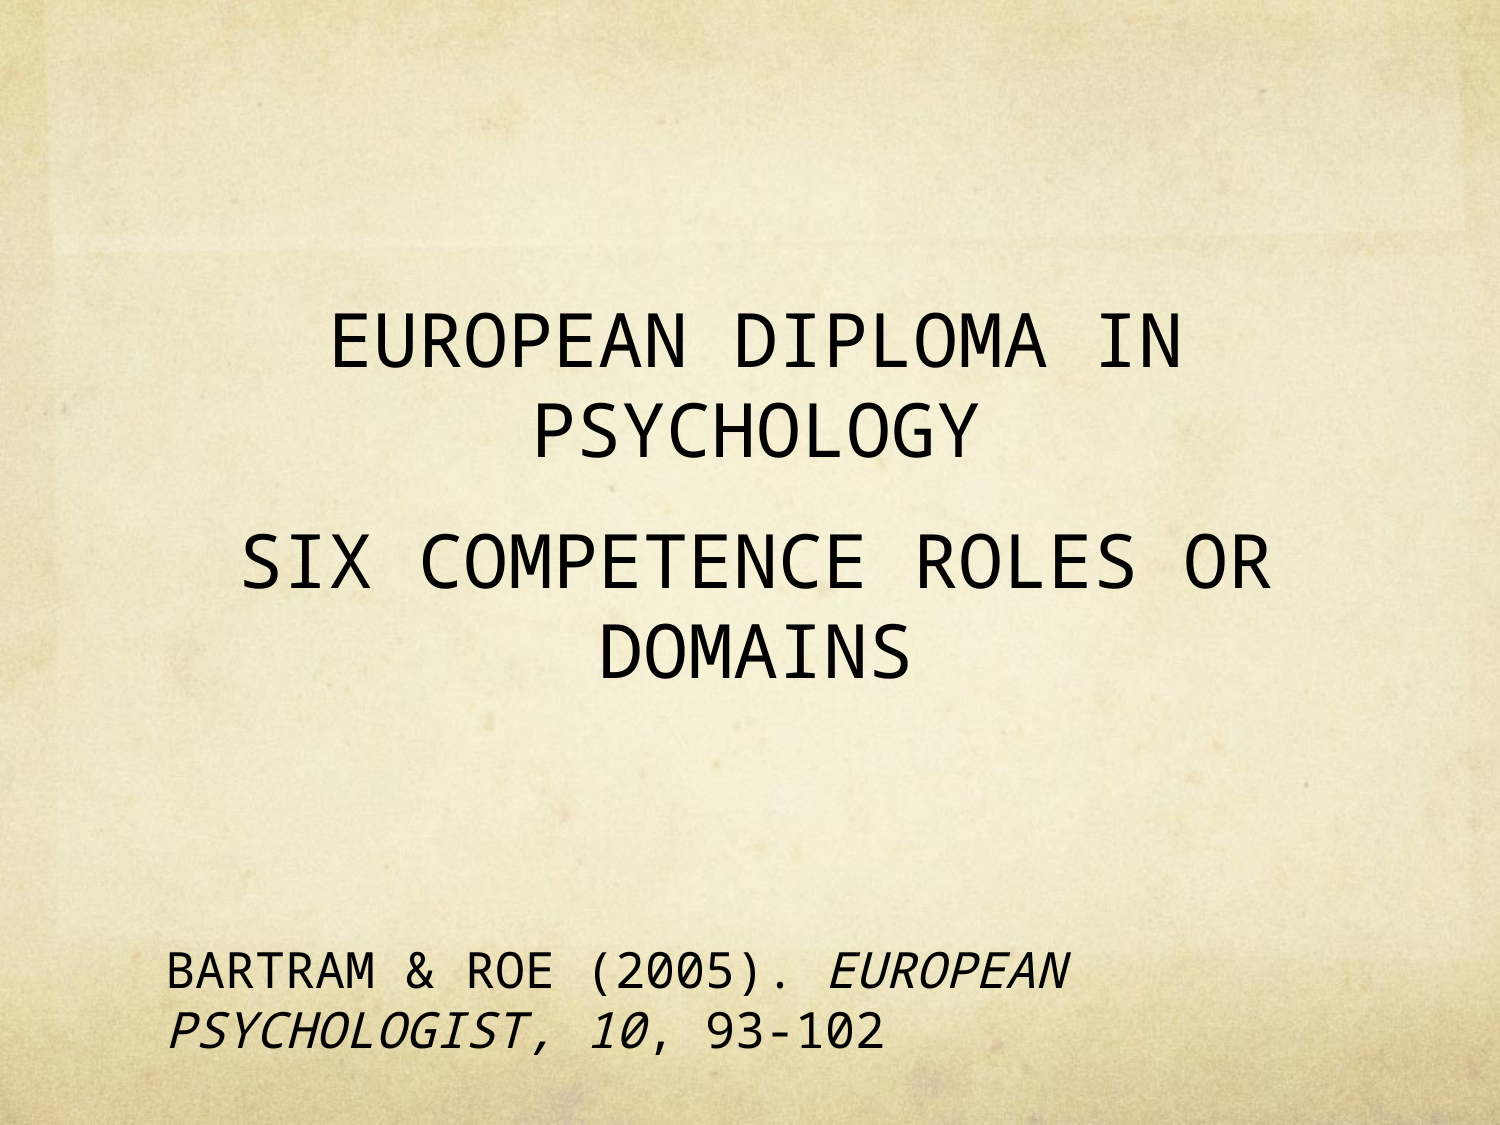

#
EUROPEAN DIPLOMA IN PSYCHOLOGY
SIX COMPETENCE ROLES OR DOMAINS
BARTRAM & ROE (2005). EUROPEAN PSYCHOLOGIST, 10, 93-102